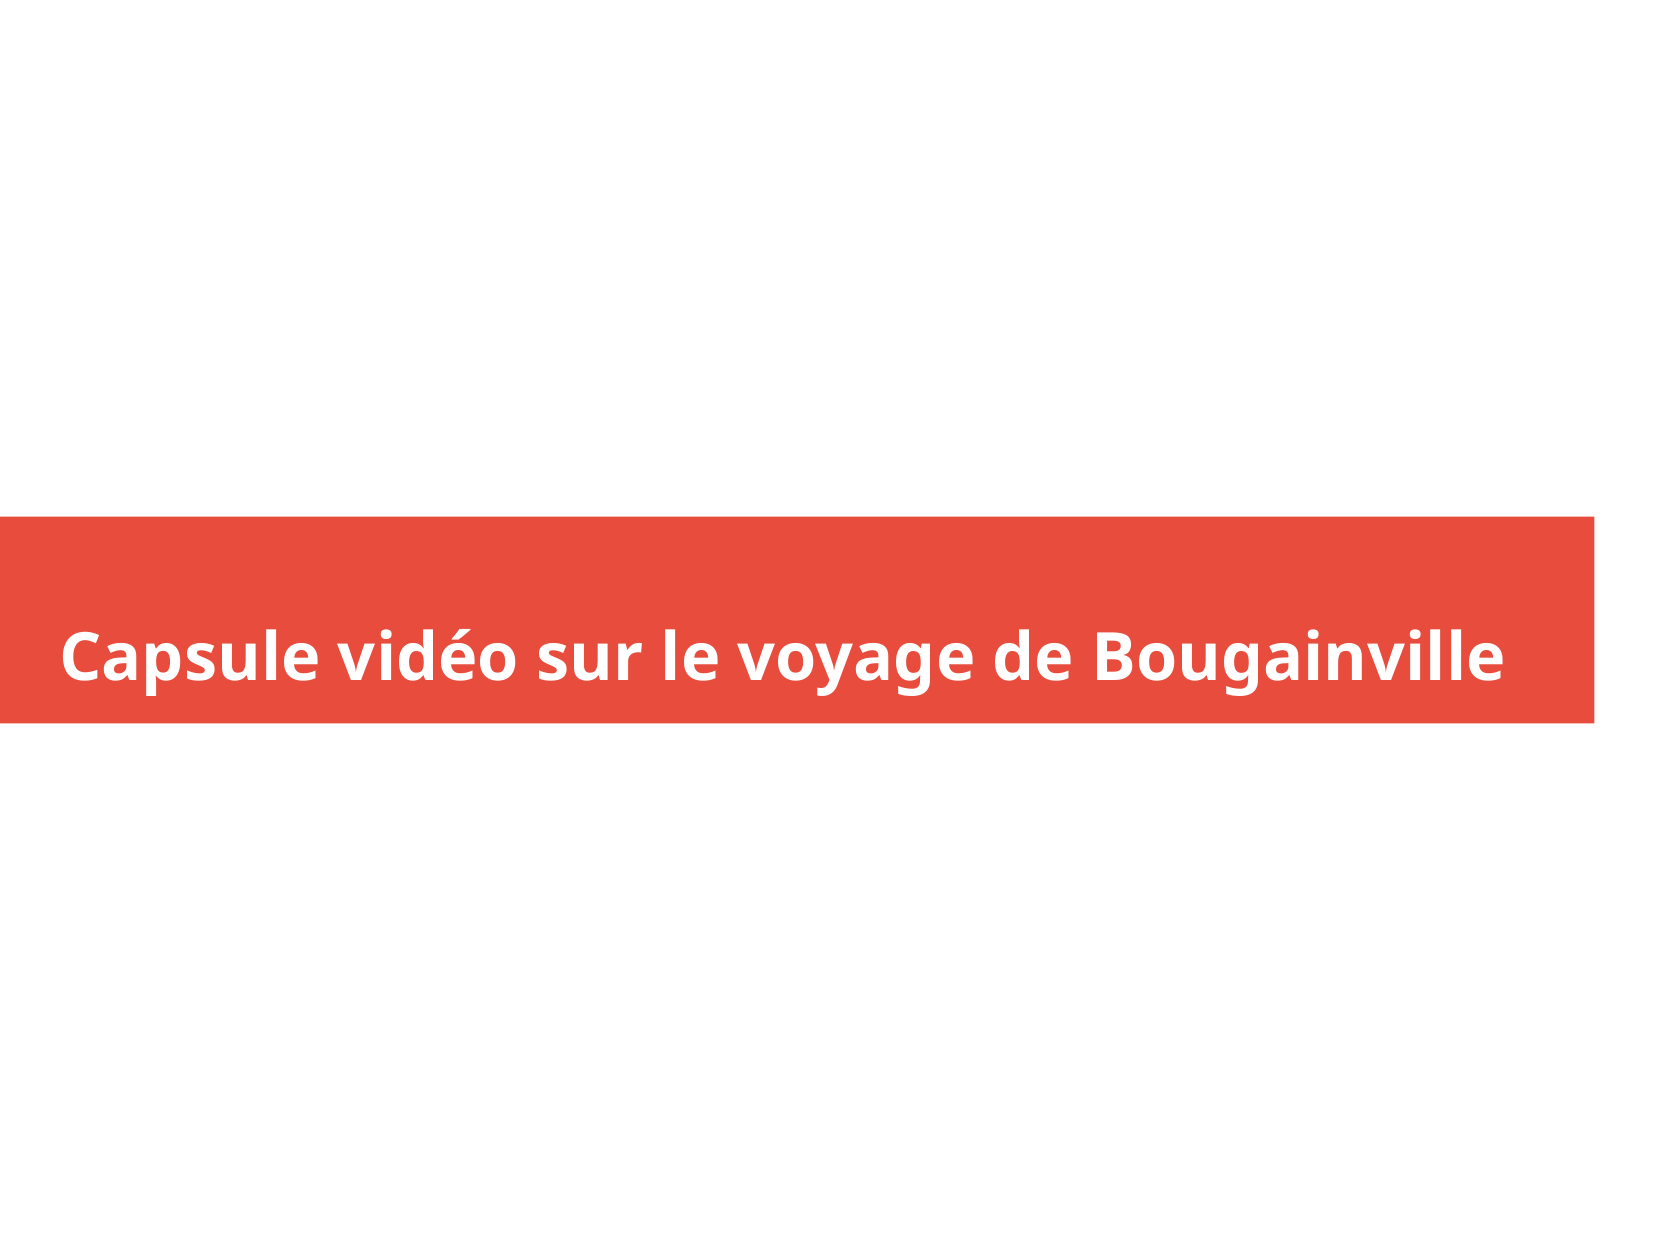

# Capsule vidéo sur le voyage de Bougainville